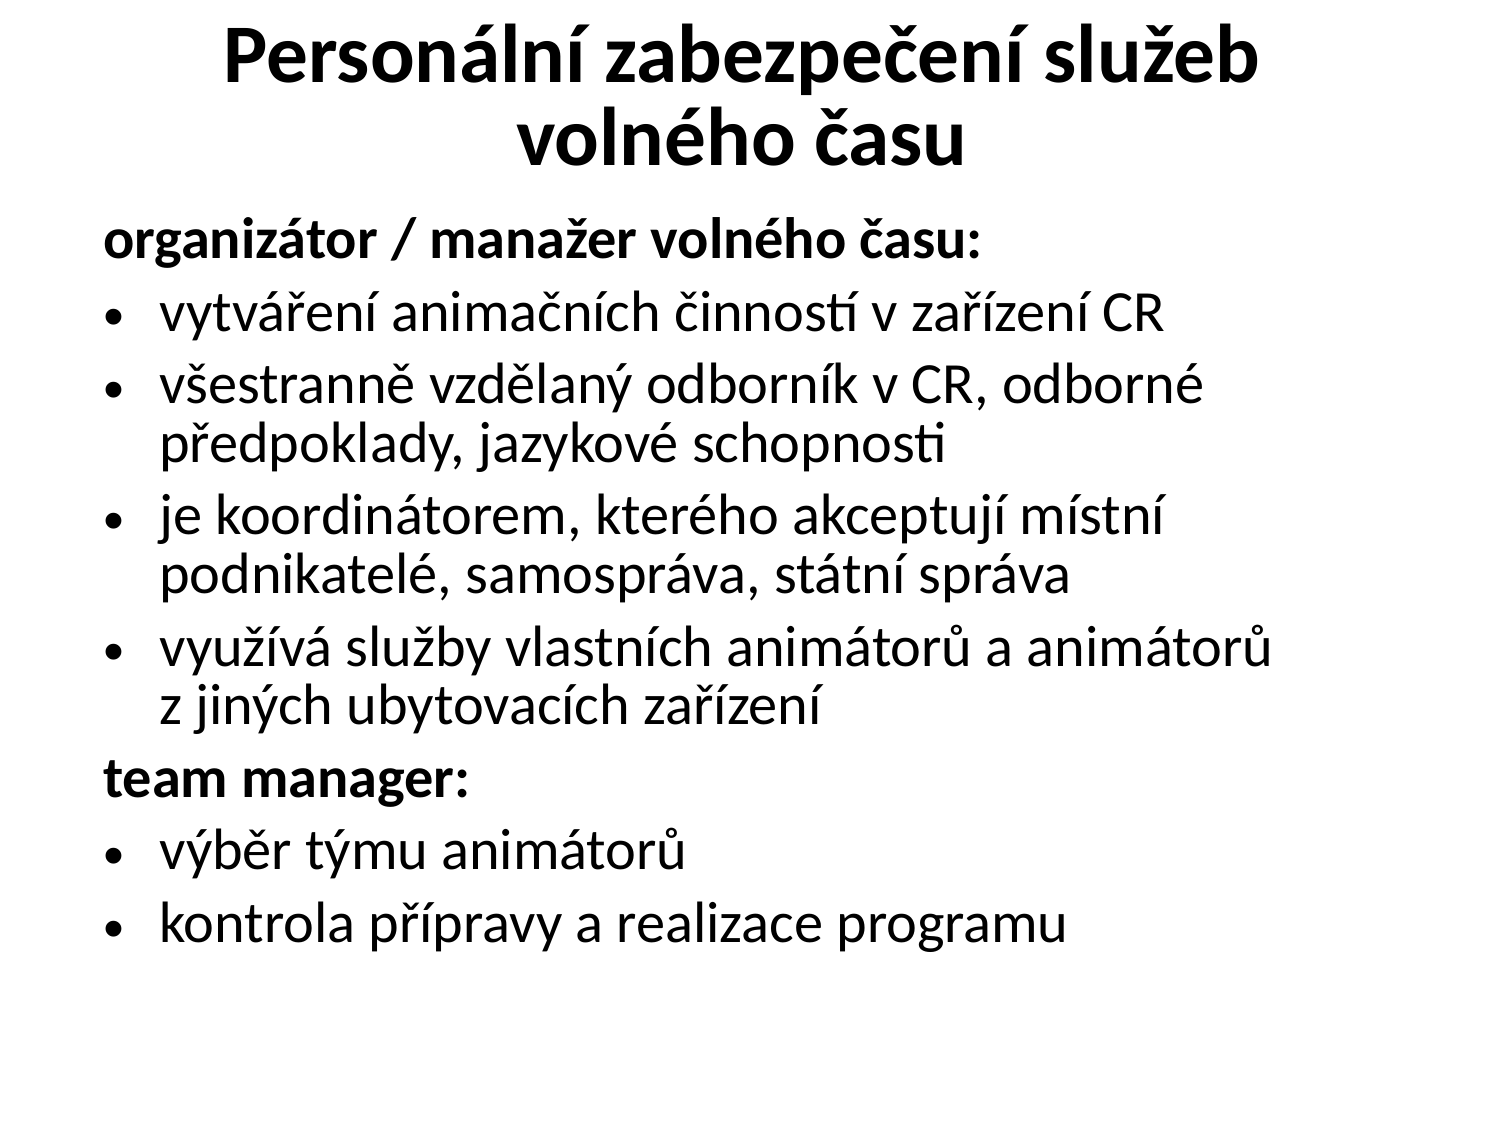

# Personální zabezpečení služeb volného času
organizátor / manažer volného času:
vytváření animačních činností v zařízení CR
všestranně vzdělaný odborník v CR, odborné předpoklady, jazykové schopnosti
je koordinátorem, kterého akceptují místní podnikatelé, samospráva, státní správa
využívá služby vlastních animátorů a animátorů
z jiných ubytovacích zařízení
team manager:
výběr týmu animátorů
kontrola přípravy a realizace programu